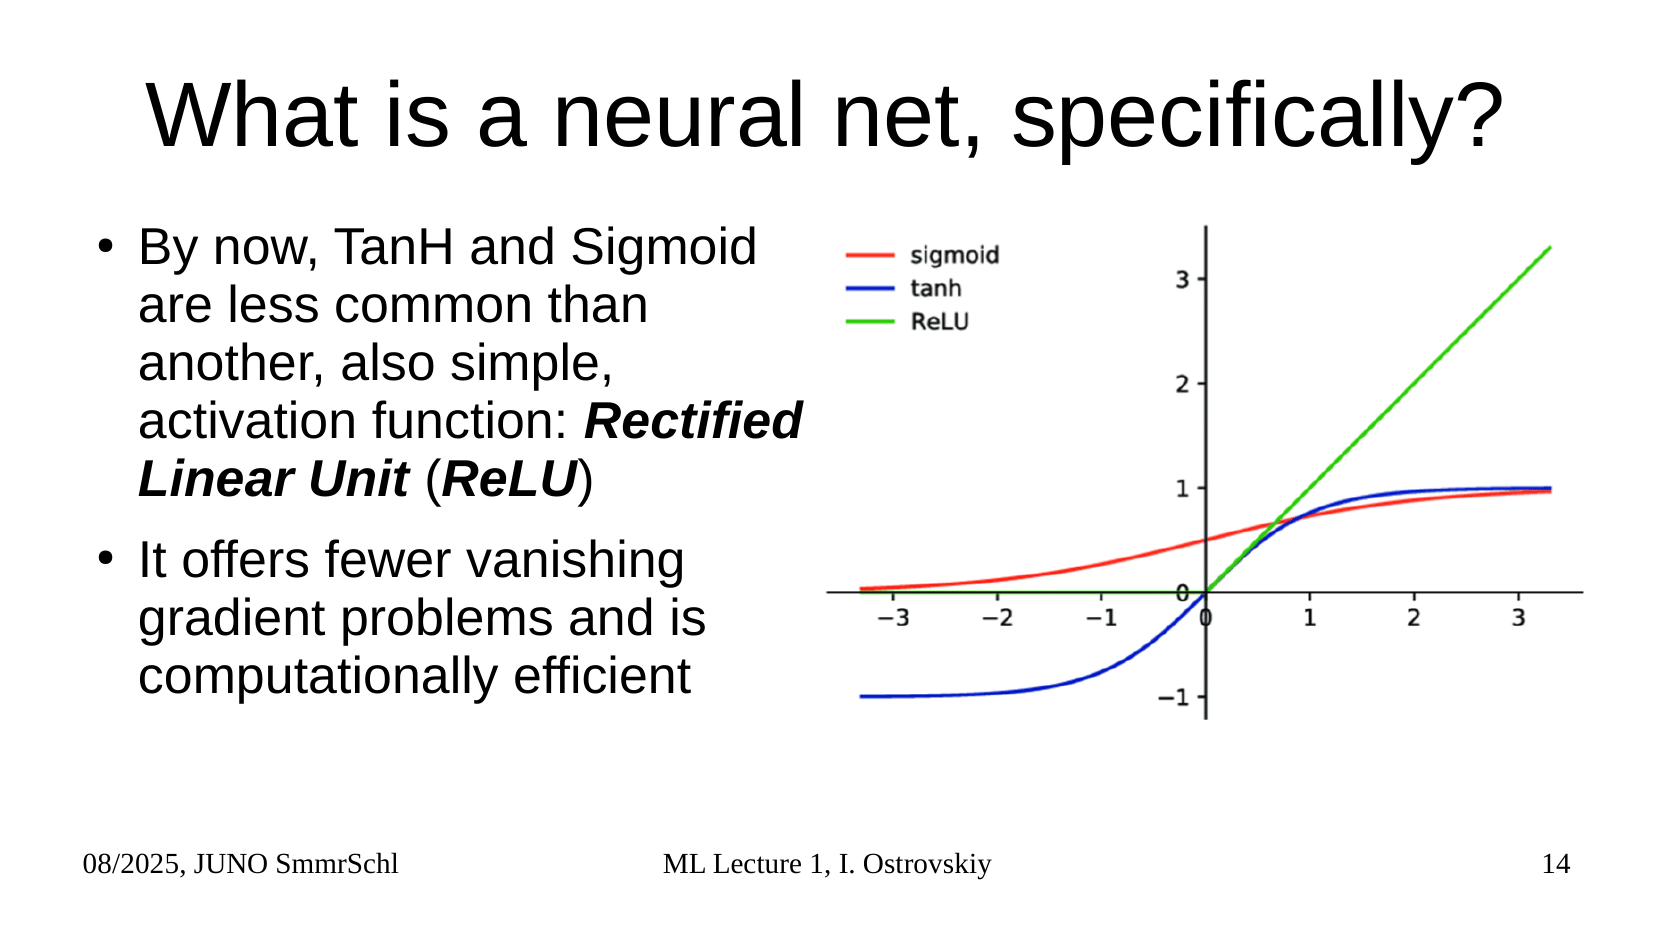

# What is a neural net, specifically?
By now, TanH and Sigmoid are less common than another, also simple, activation function: Rectified Linear Unit (ReLU)
It offers fewer vanishing gradient problems and is computationally efficient
08/2025, JUNO SmmrSchl
ML Lecture 1, I. Ostrovskiy
14